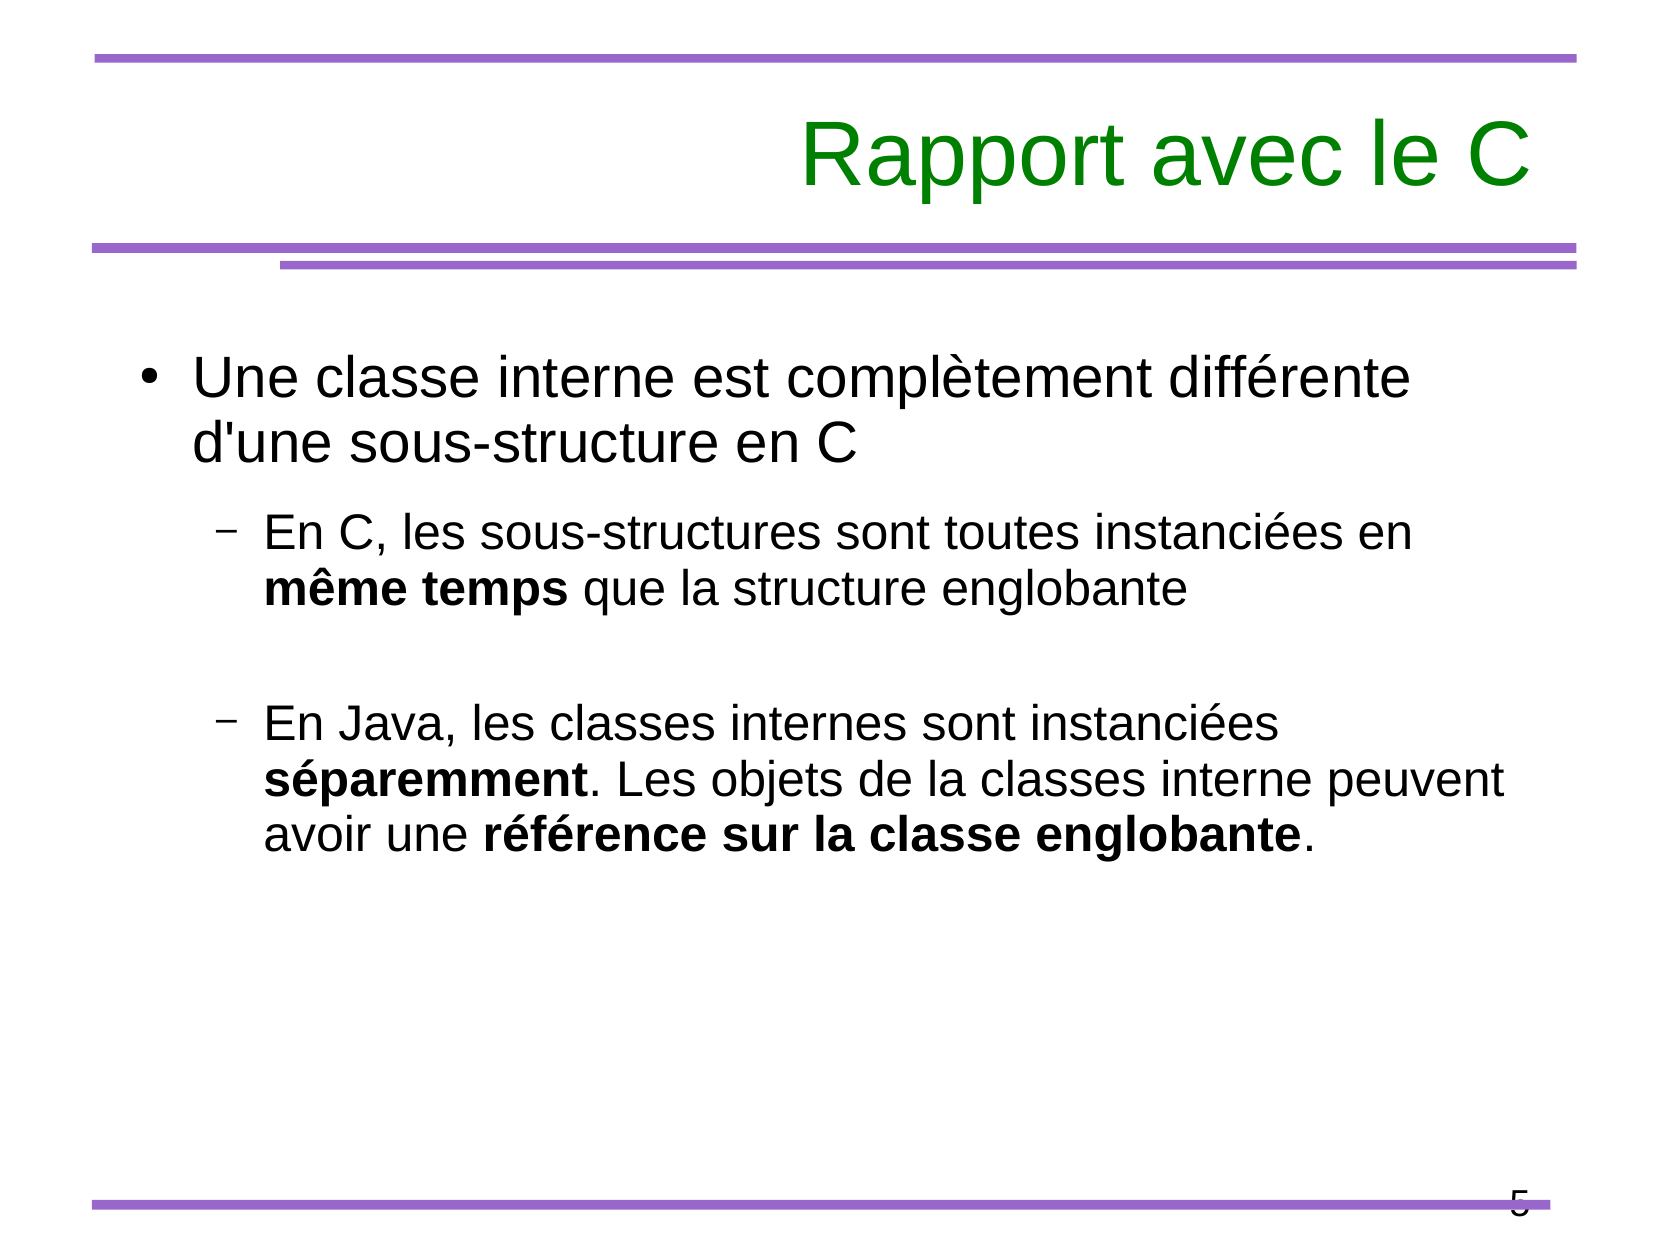

# Rapport avec le C
Une classe interne est complètement différente d'une sous-structure en C
En C, les sous-structures sont toutes instanciées en même temps que la structure englobante
En Java, les classes internes sont instanciées séparemment. Les objets de la classes interne peuvent avoir une référence sur la classe englobante.